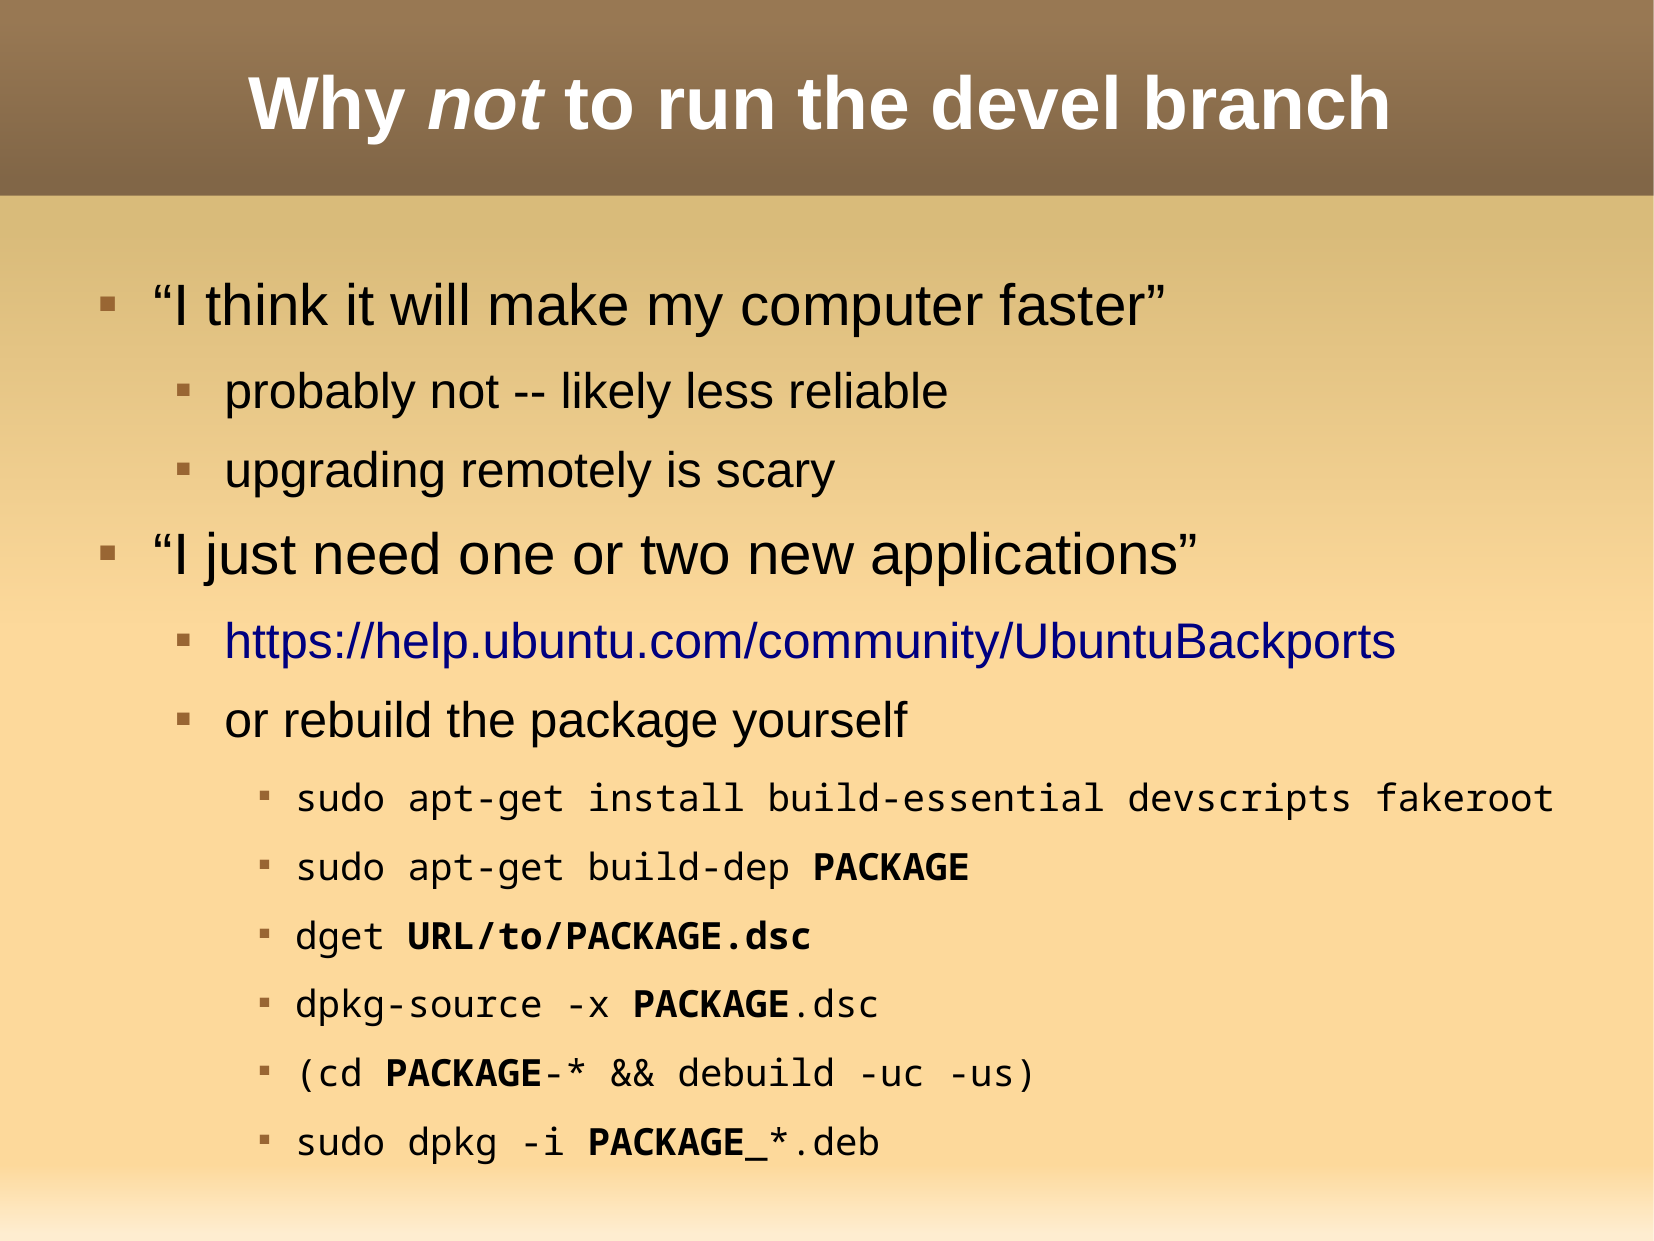

# Why not to run the devel branch
“I think it will make my computer faster”
probably not -- likely less reliable
upgrading remotely is scary
“I just need one or two new applications”
https://help.ubuntu.com/community/UbuntuBackports
or rebuild the package yourself
sudo apt-get install build-essential devscripts fakeroot
sudo apt-get build-dep PACKAGE
dget URL/to/PACKAGE.dsc
dpkg-source -x PACKAGE.dsc
(cd PACKAGE-* && debuild -uc -us)
sudo dpkg -i PACKAGE_*.deb